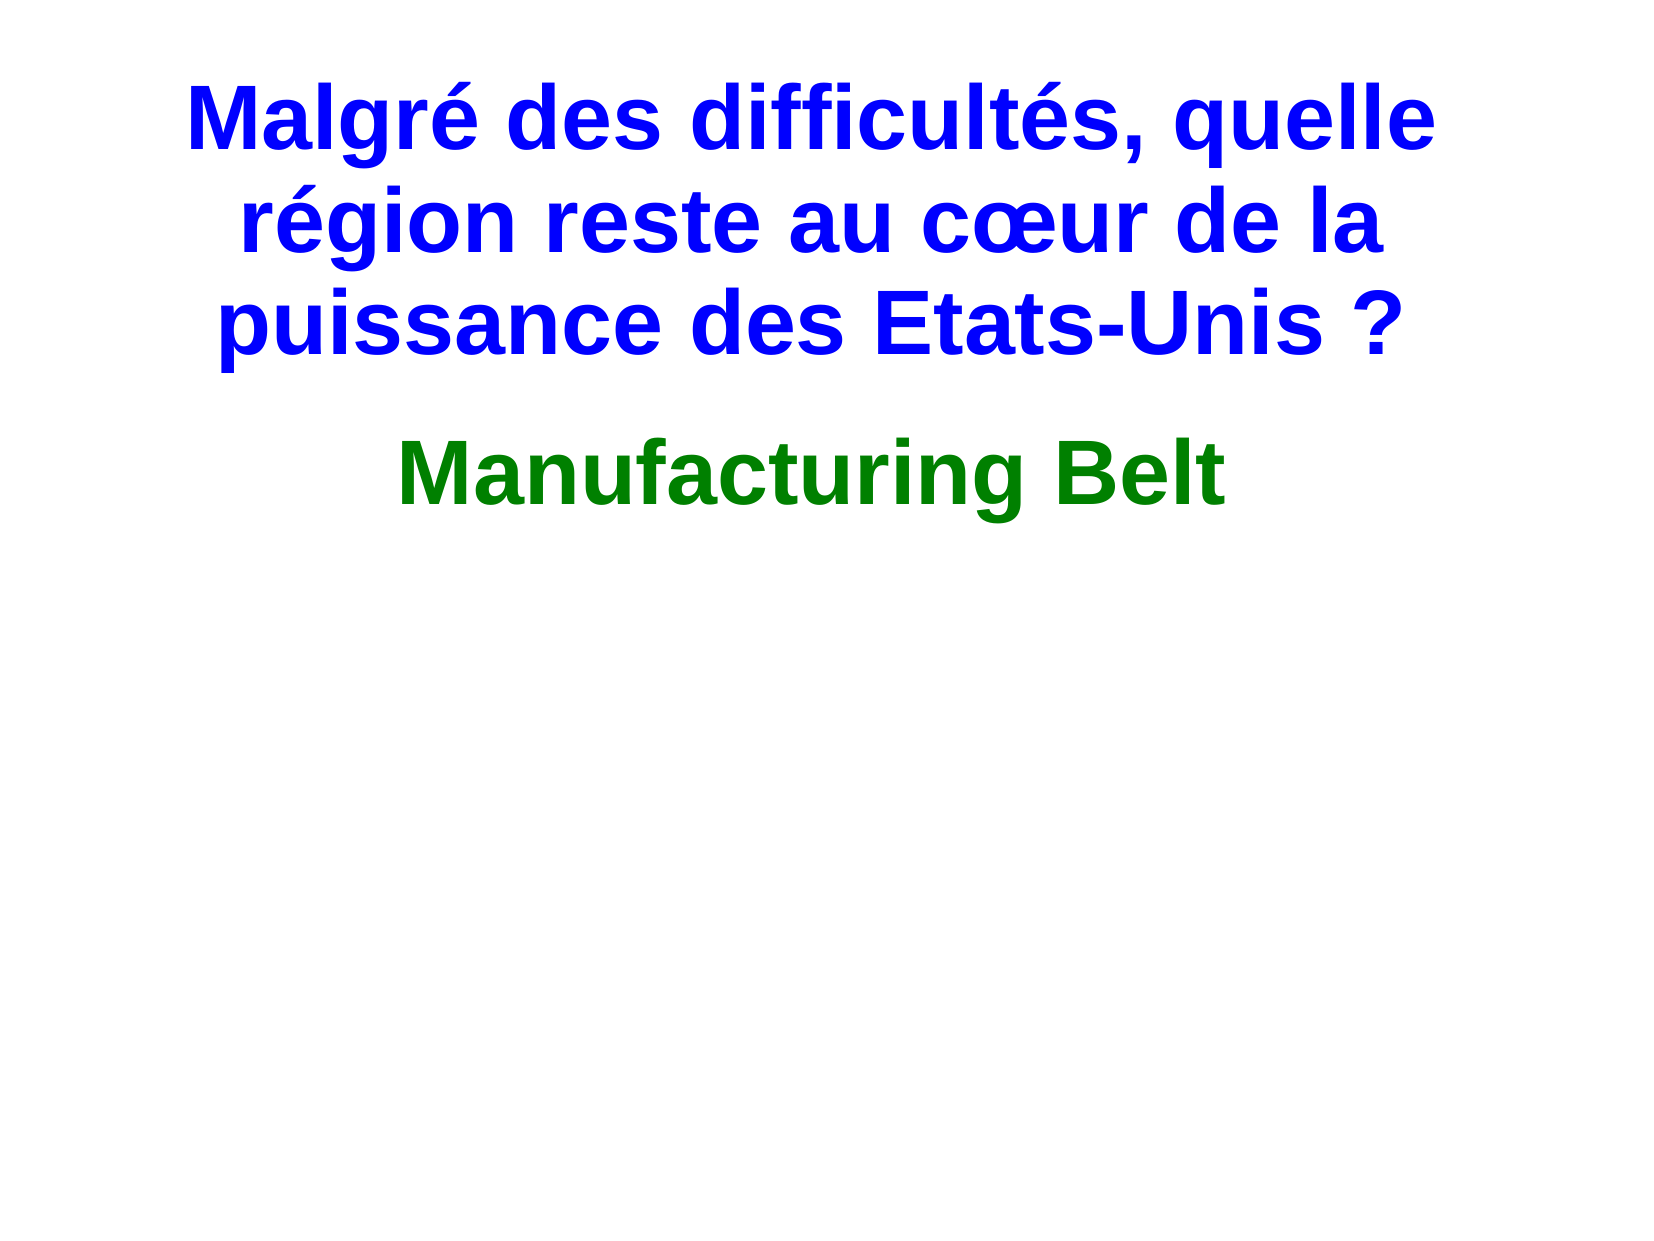

Malgré des difficultés, quelle région reste au cœur de la puissance des Etats-Unis ?
Manufacturing Belt